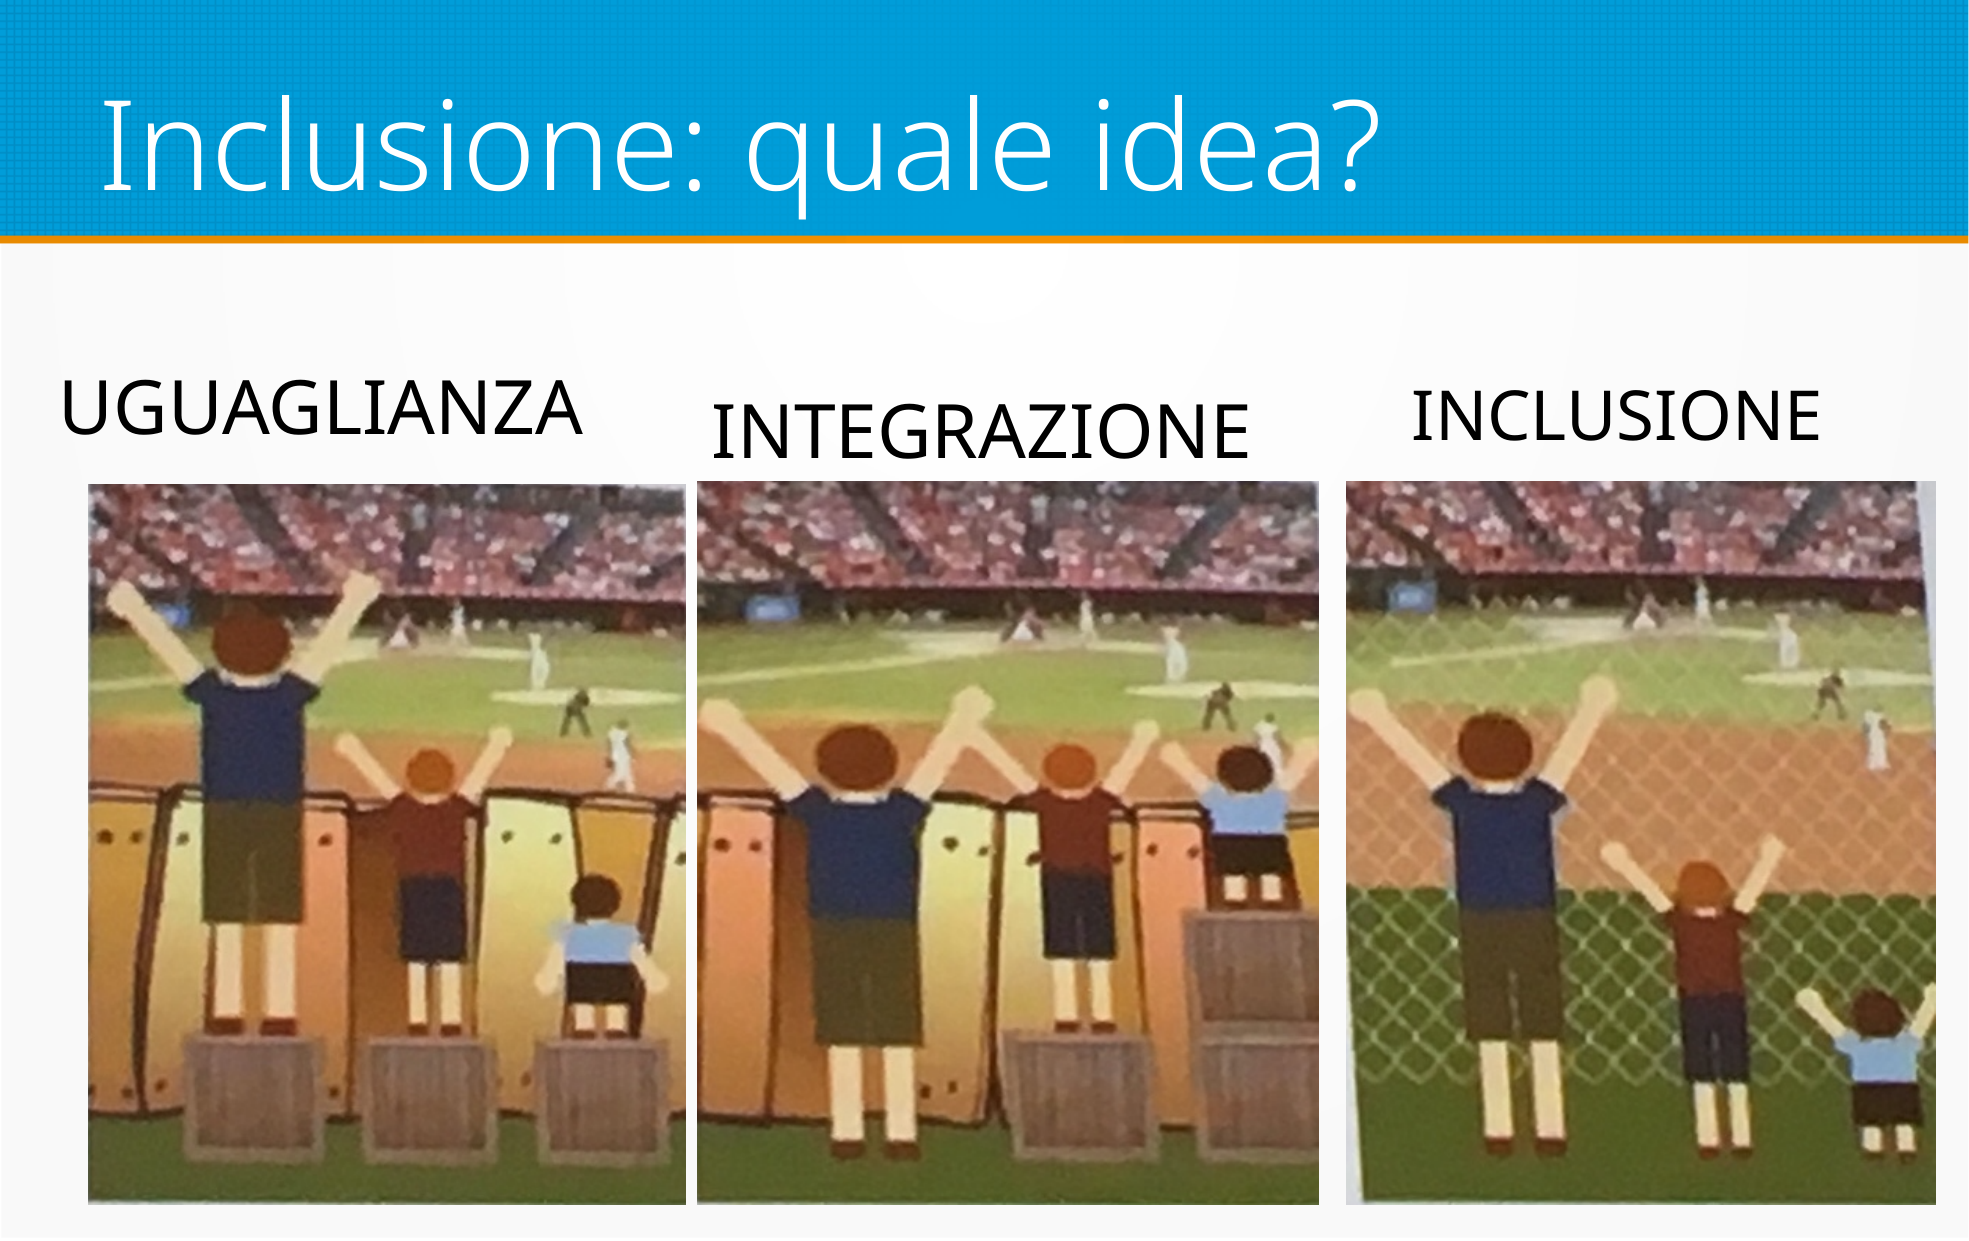

# Inclusione: quale idea?
UGUAGLIANZA
INCLUSIONE
INTEGRAZIONE